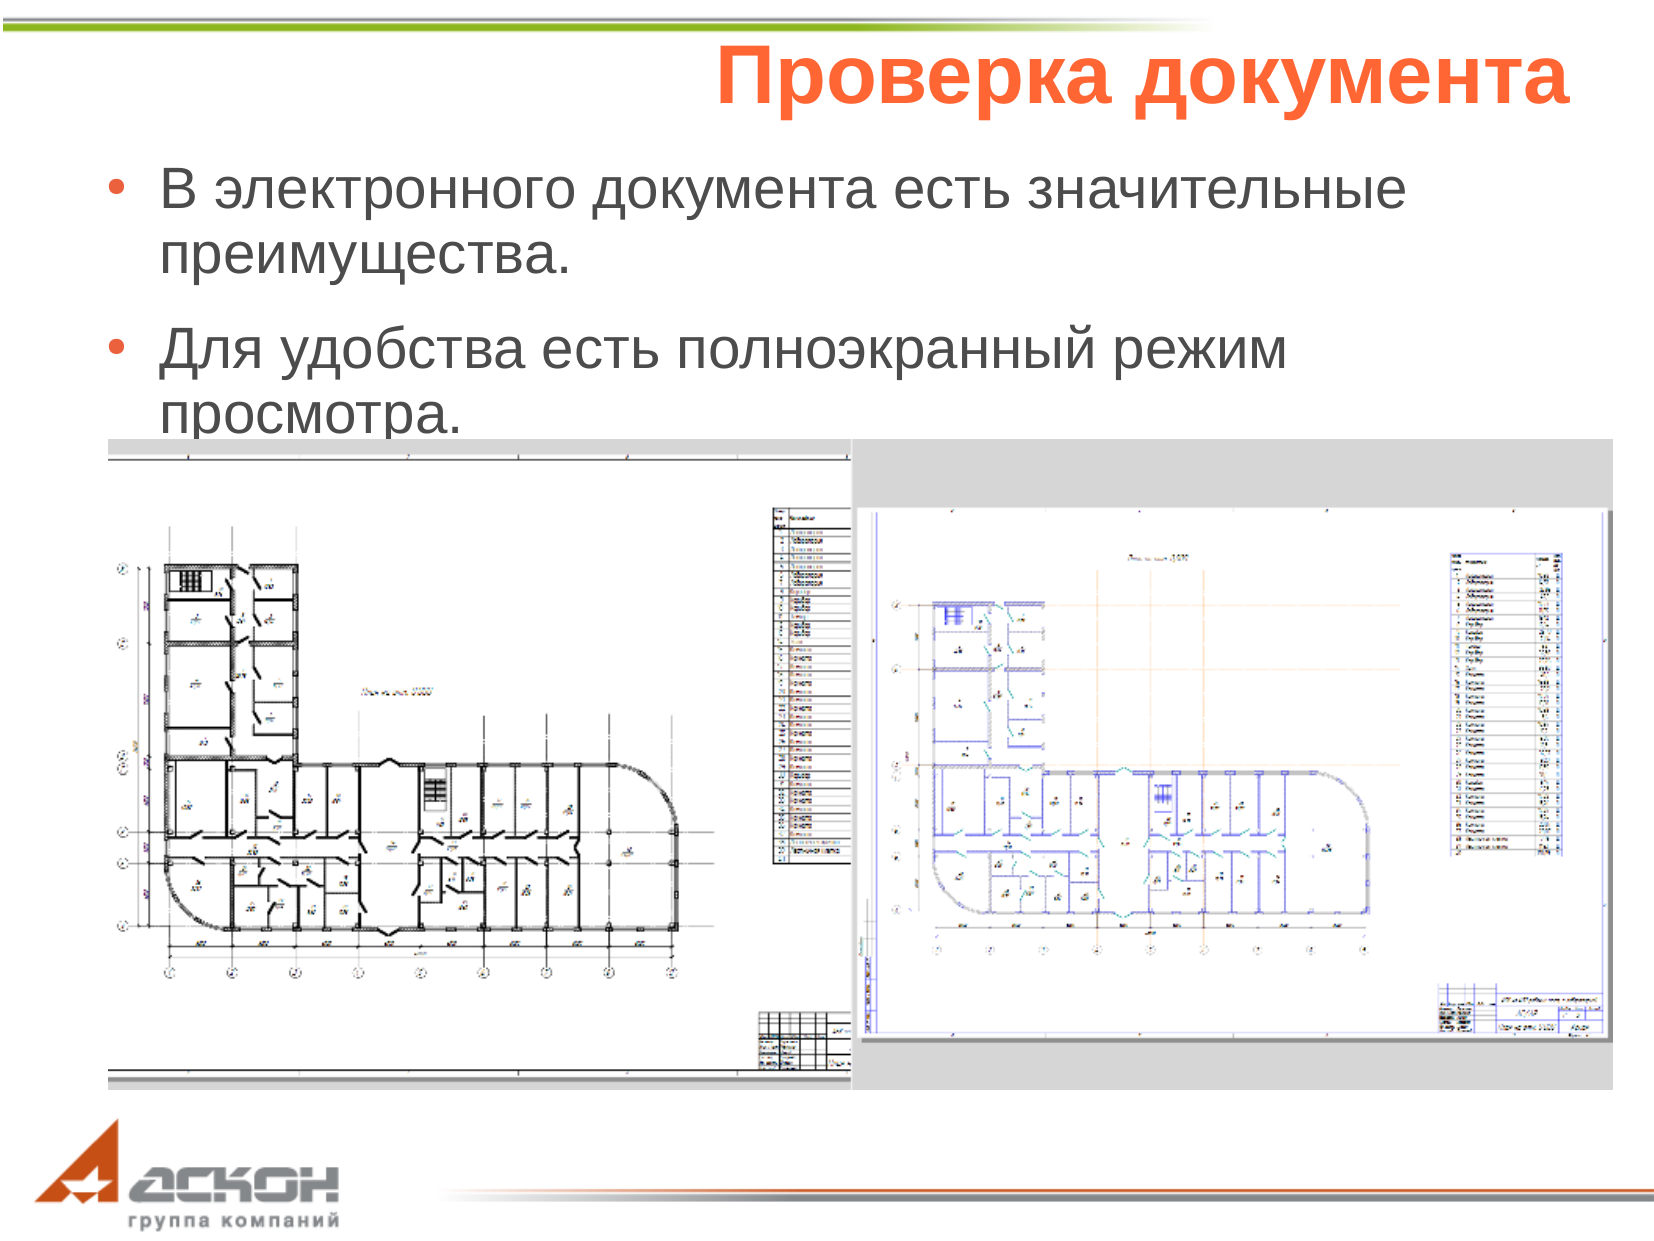

# Проверка документа
В электронного документа есть значительные преимущества.
Для удобства есть полноэкранный режим просмотра.